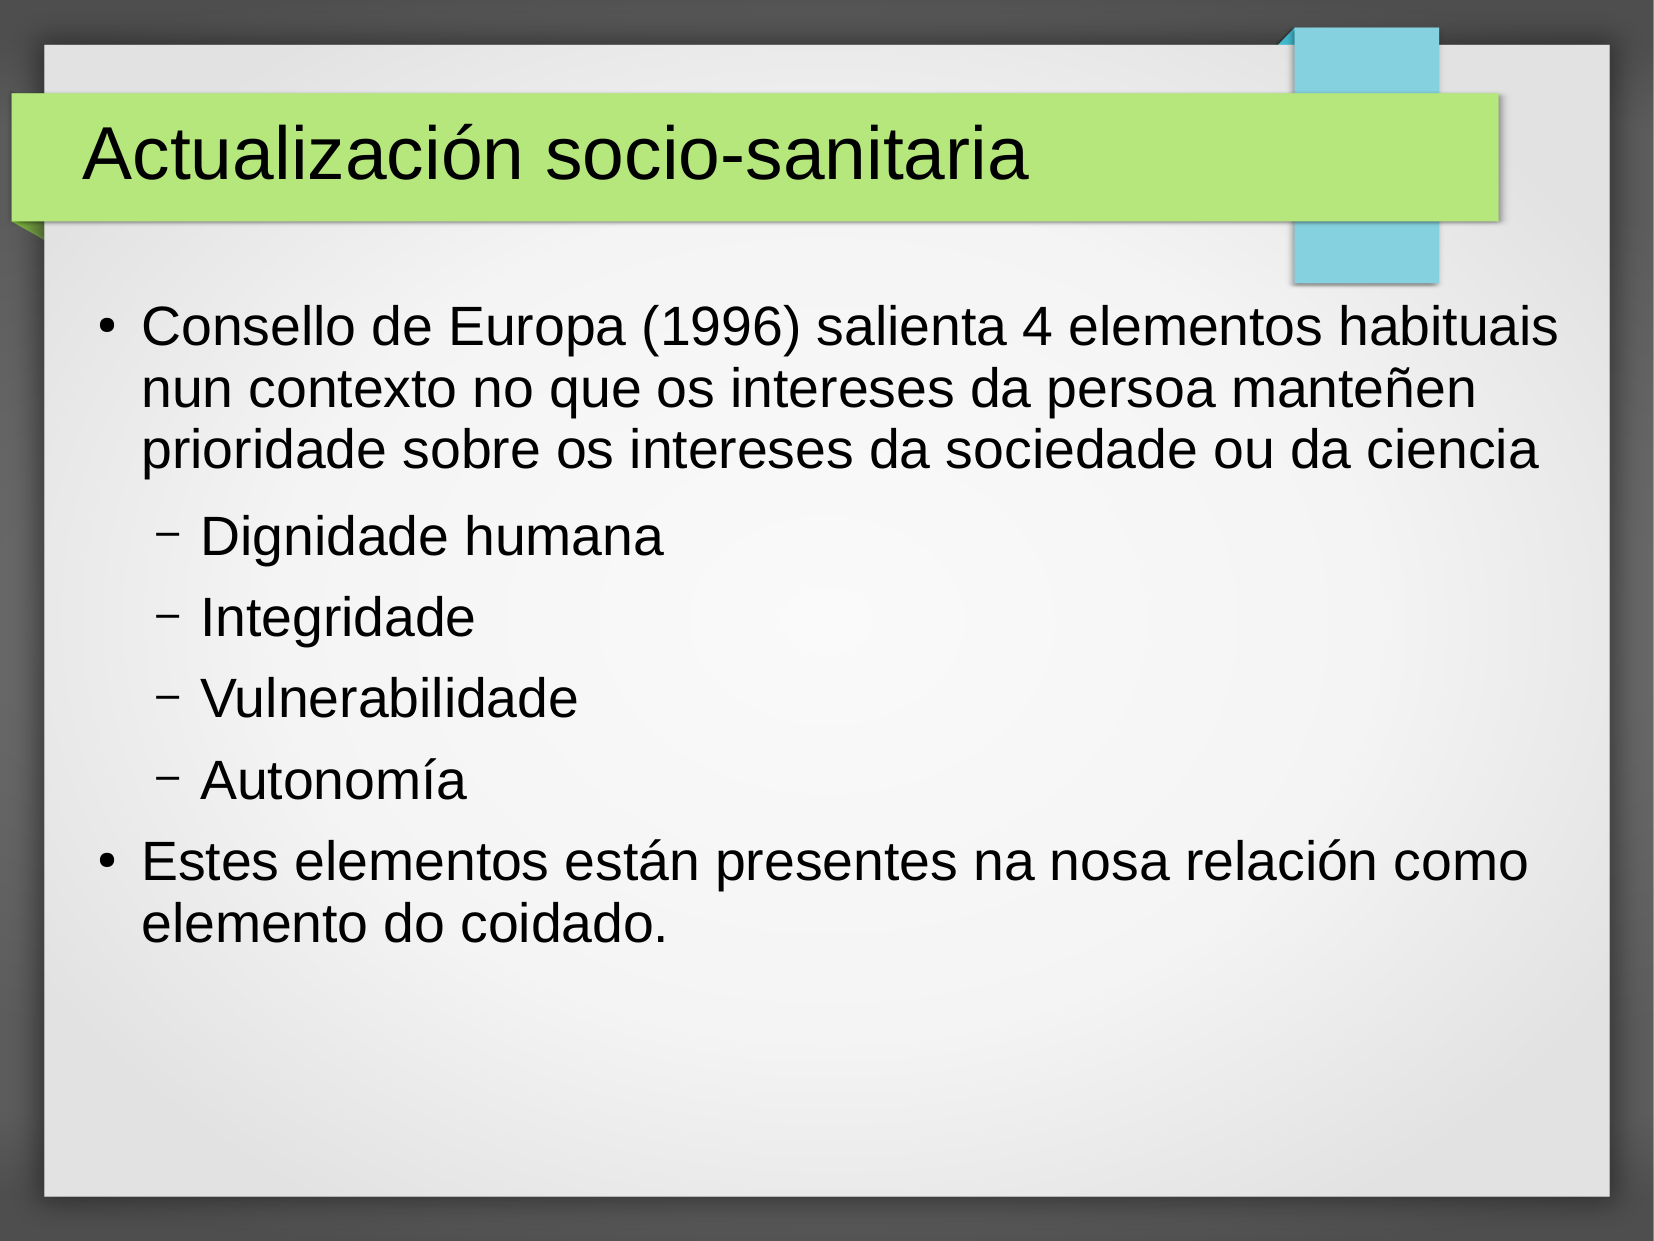

# Actualización socio-sanitaria
Consello de Europa (1996) salienta 4 elementos habituais nun contexto no que os intereses da persoa manteñen prioridade sobre os intereses da sociedade ou da ciencia
Dignidade humana
Integridade
Vulnerabilidade
Autonomía
Estes elementos están presentes na nosa relación como elemento do coidado.